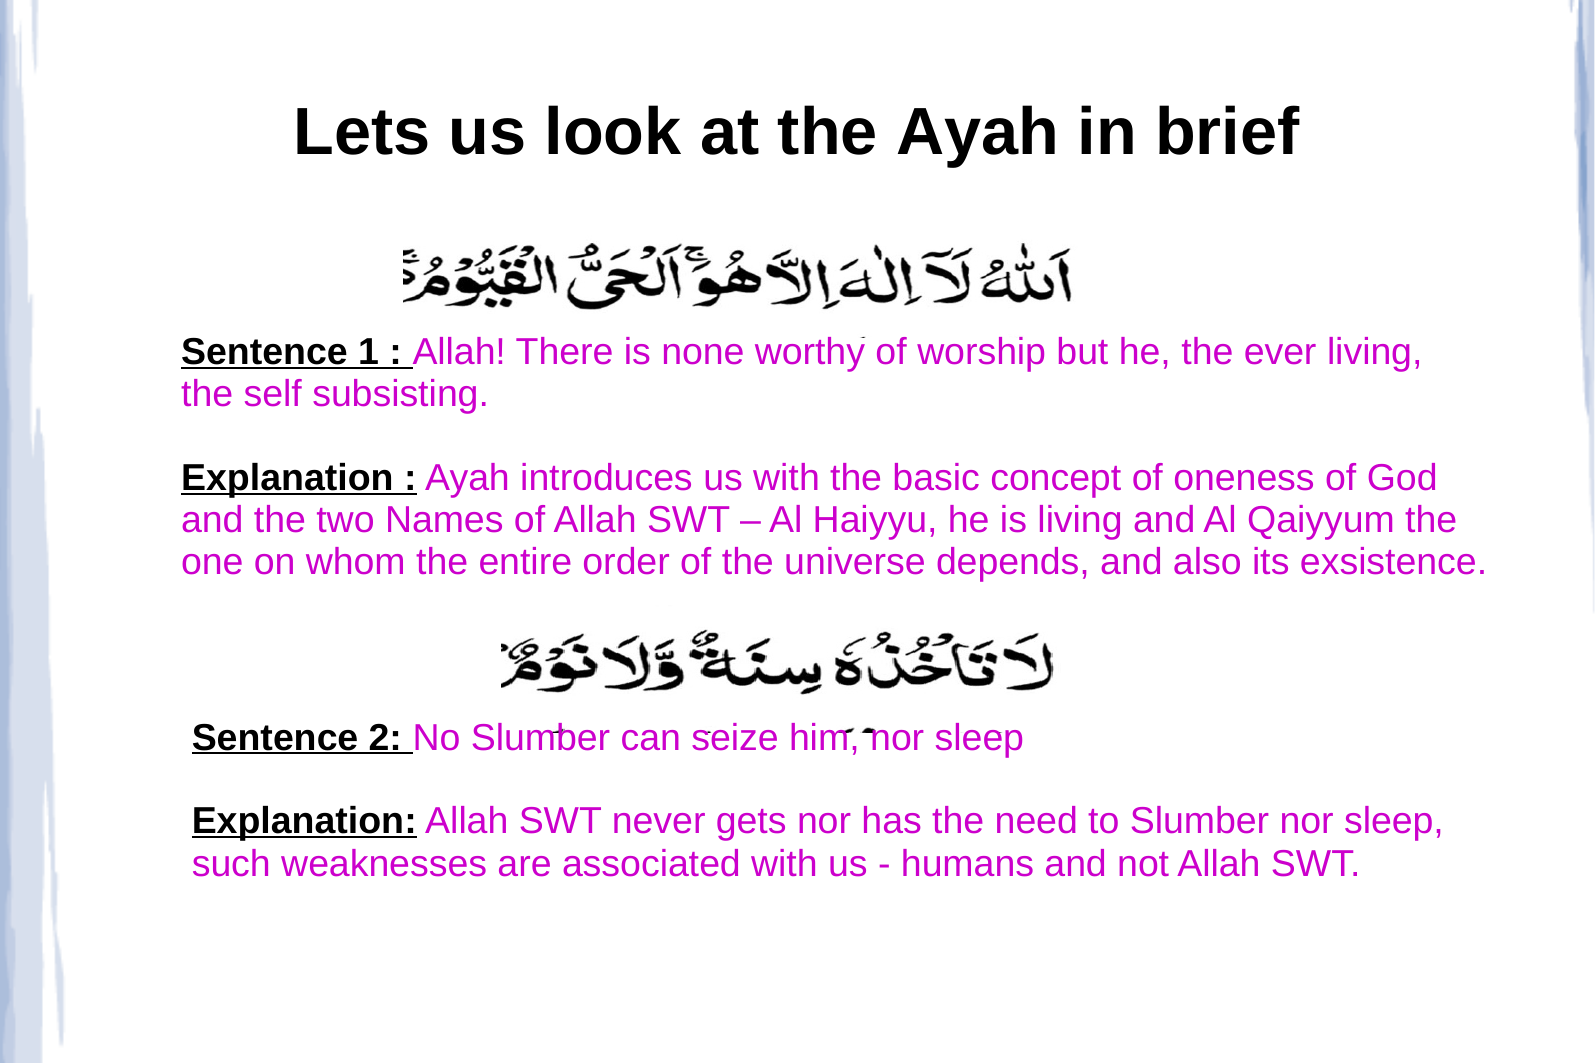

# Lets us look at the Ayah in brief
Sentence 1 : Allah! There is none worthy of worship but he, the ever living,
the self subsisting.
Explanation : Ayah introduces us with the basic concept of oneness of God and the two Names of Allah SWT – Al Haiyyu, he is living and Al Qaiyyum the one on whom the entire order of the universe depends, and also its exsistence.
Sentence 2: No Slumber can seize him, nor sleep
Explanation: Allah SWT never gets nor has the need to Slumber nor sleep,
such weaknesses are associated with us - humans and not Allah SWT.